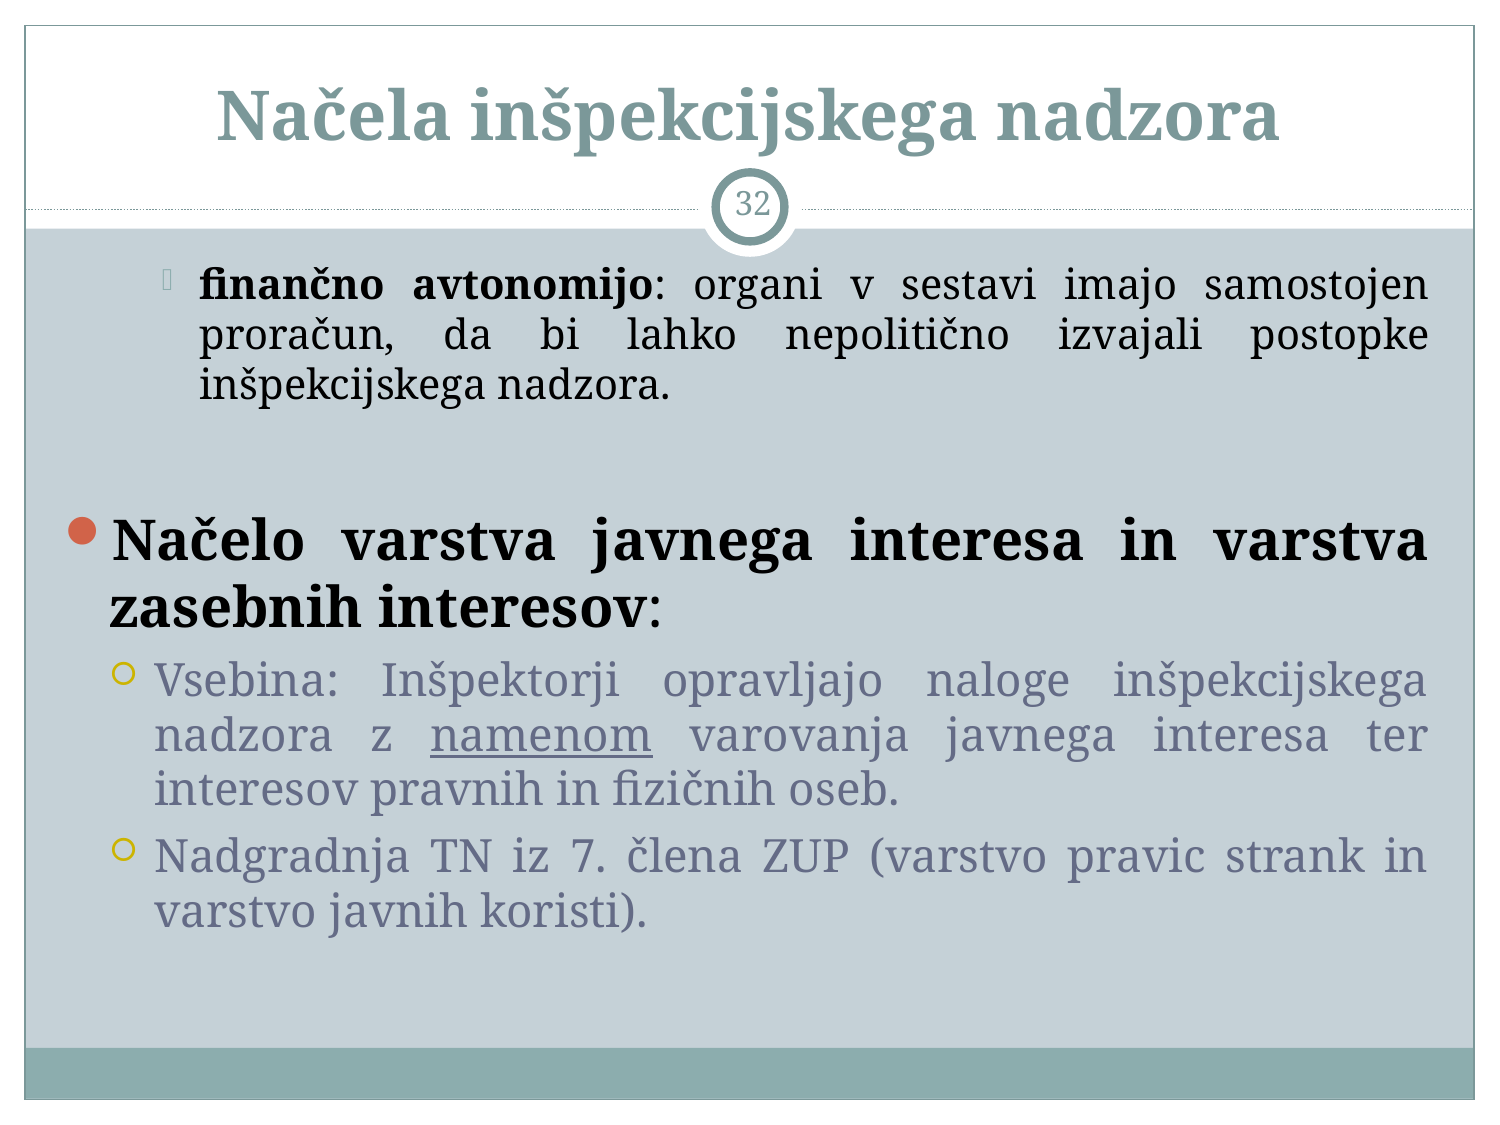

# Načela inšpekcijskega nadzora
finančno avtonomijo: organi v sestavi imajo samostojen proračun, da bi lahko nepolitično izvajali postopke inšpekcijskega nadzora.
Načelo varstva javnega interesa in varstva zasebnih interesov:
Vsebina: Inšpektorji opravljajo naloge inšpekcijskega nadzora z namenom varovanja javnega interesa ter interesov pravnih in fizičnih oseb.
Nadgradnja TN iz 7. člena ZUP (varstvo pravic strank in varstvo javnih koristi).